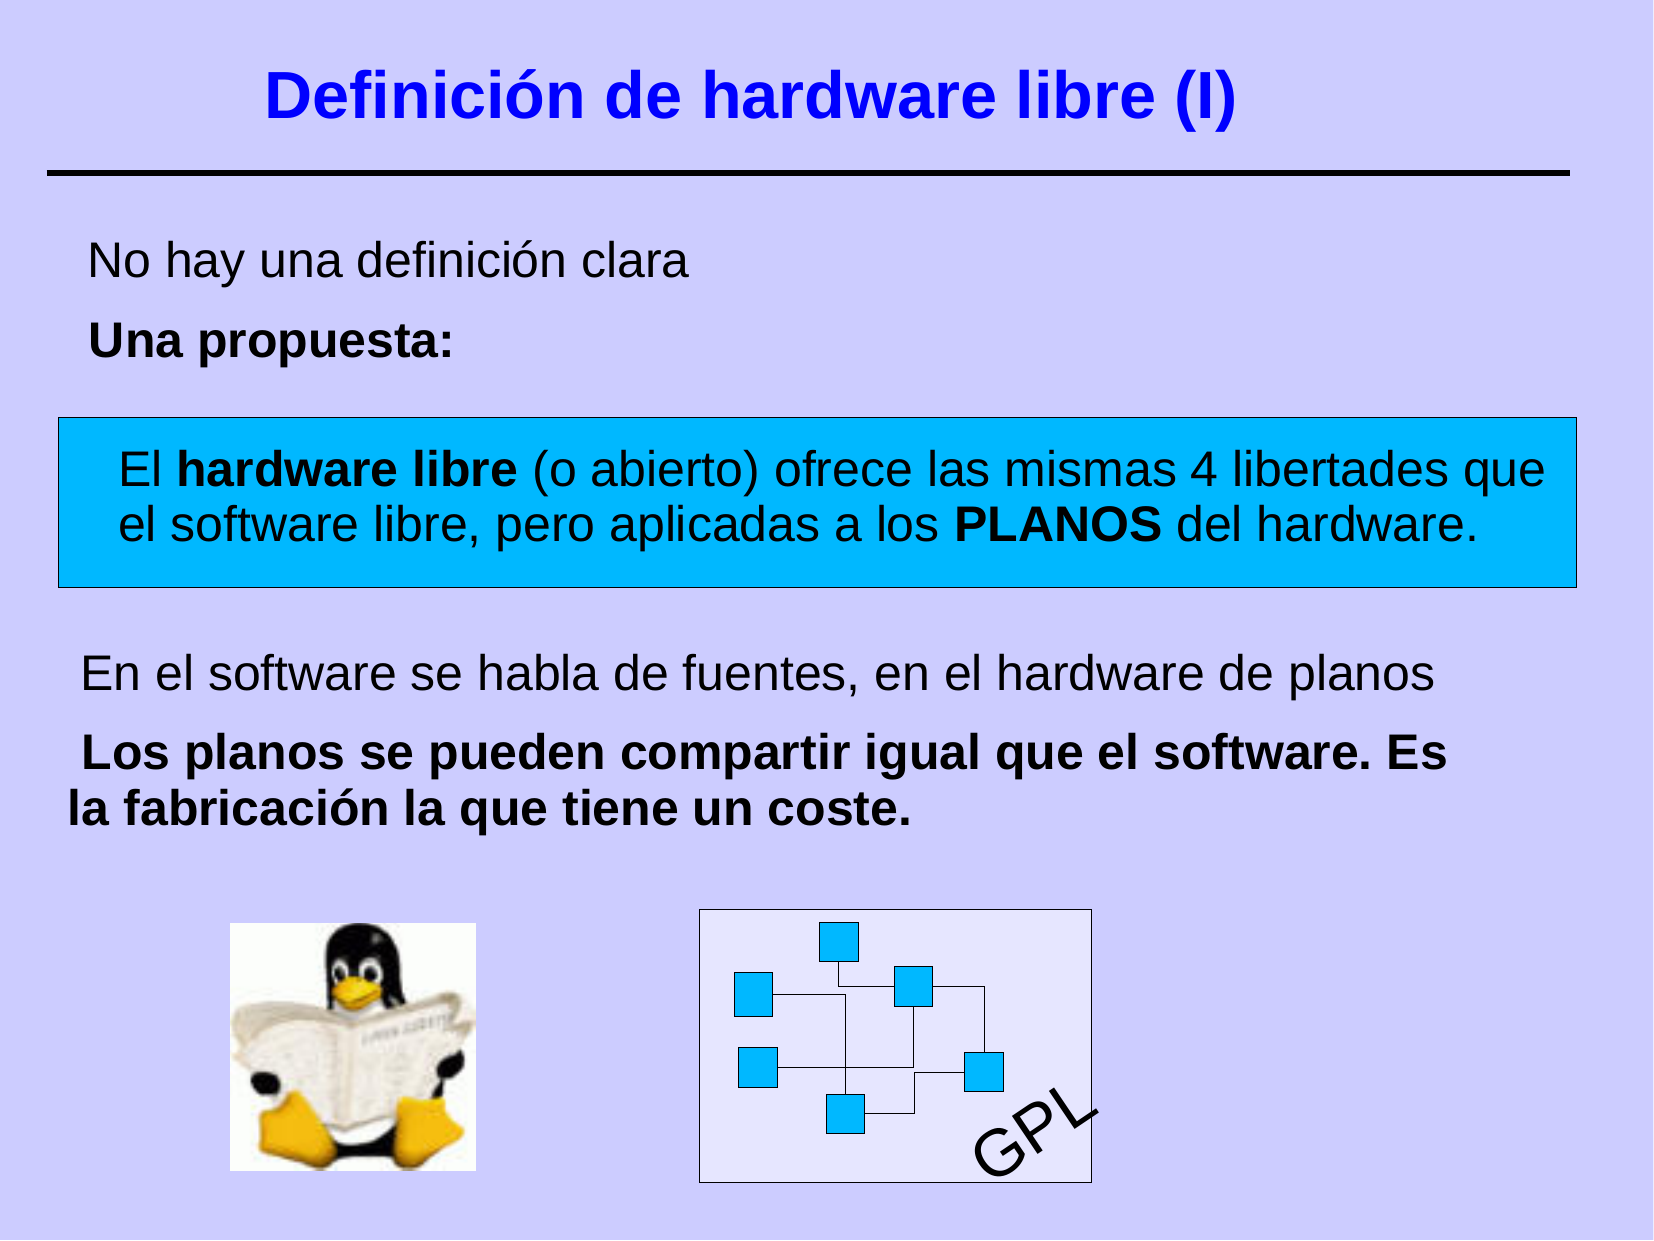

# Definición de hardware libre (I)
 No hay una definición clara
 Una propuesta:
El hardware libre (o abierto) ofrece las mismas 4 libertades que el software libre, pero aplicadas a los PLANOS del hardware.
 En el software se habla de fuentes, en el hardware de planos
 Los planos se pueden compartir igual que el software. Es la fabricación la que tiene un coste.
GPL